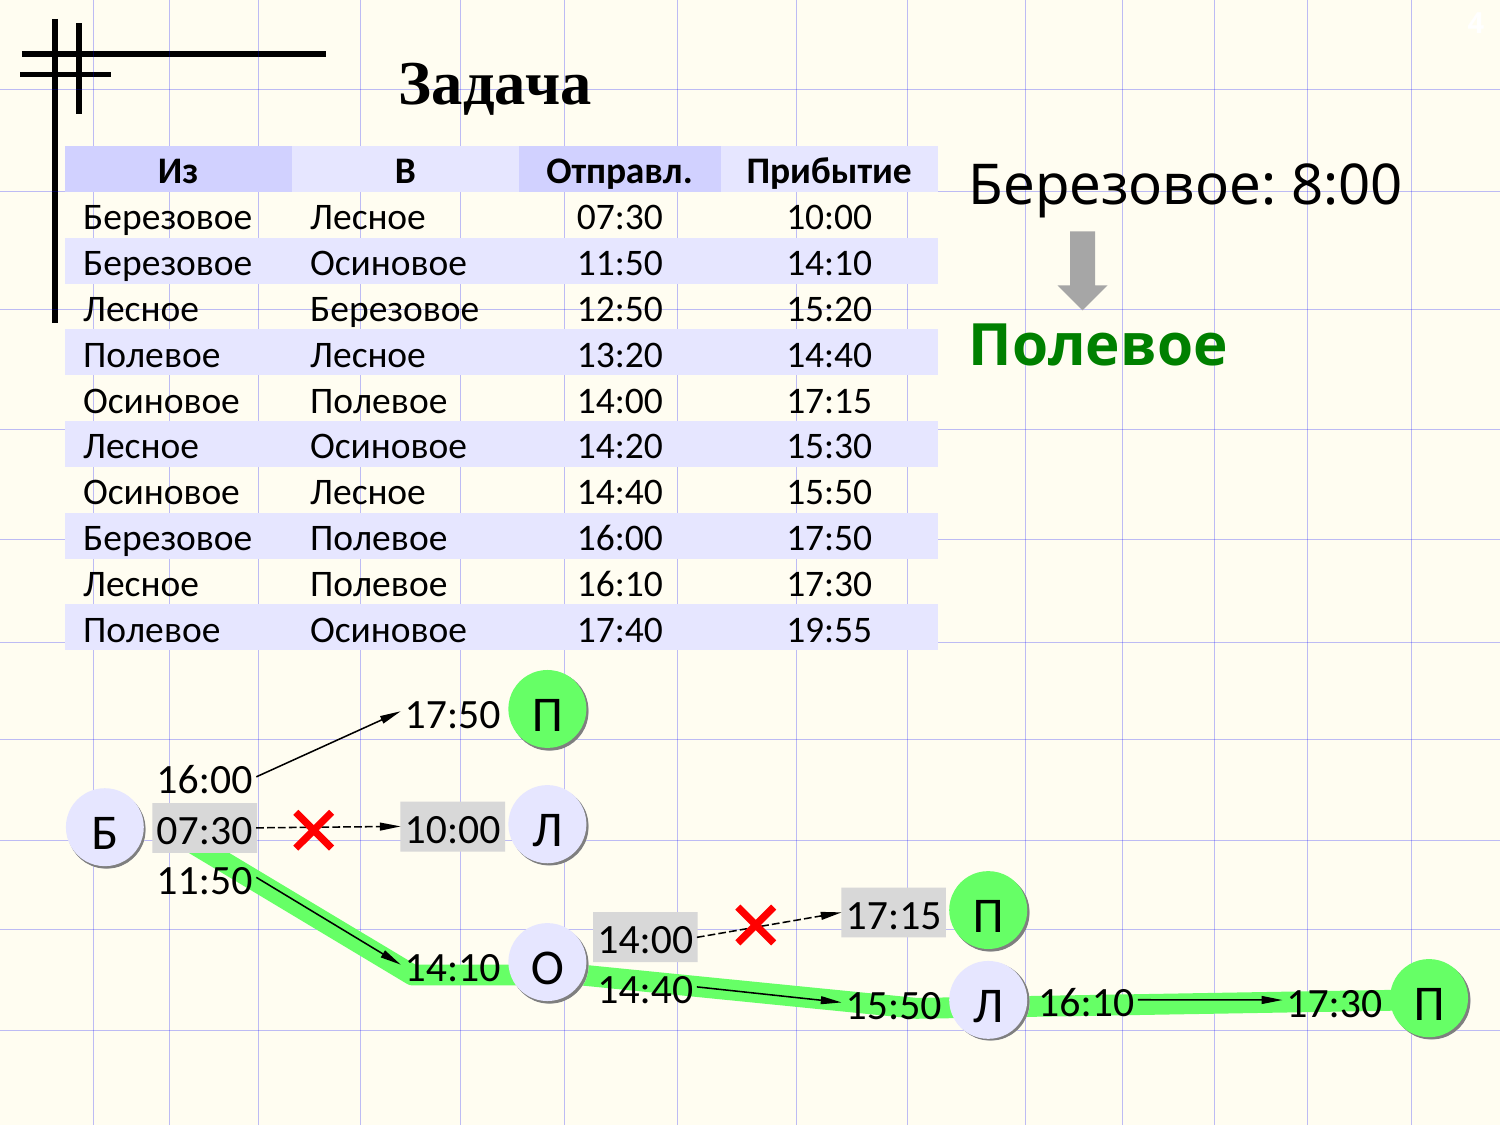

# Задача
Березовое: 8:00
| Из | В | Отправл. | Прибытие |
| --- | --- | --- | --- |
| Березовое | Лесное | 07:30 | 10:00 |
| Березовое | Осиновое | 11:50 | 14:10 |
| Лесное | Березовое | 12:50 | 15:20 |
| Полевое | Лесное | 13:20 | 14:40 |
| Осиновое | Полевое | 14:00 | 17:15 |
| Лесное | Осиновое | 14:20 | 15:30 |
| Осиновое | Лесное | 14:40 | 15:50 |
| Березовое | Полевое | 16:00 | 17:50 |
| Лесное | Полевое | 16:10 | 17:30 |
| Полевое | Осиновое | 17:40 | 19:55 |
Полевое
П
17:50
16:00
Л
10:00
Б
07:30
11:50
П
17:15
14:00
О
14:10
П
17:30
Л
15:50
14:40
16:10